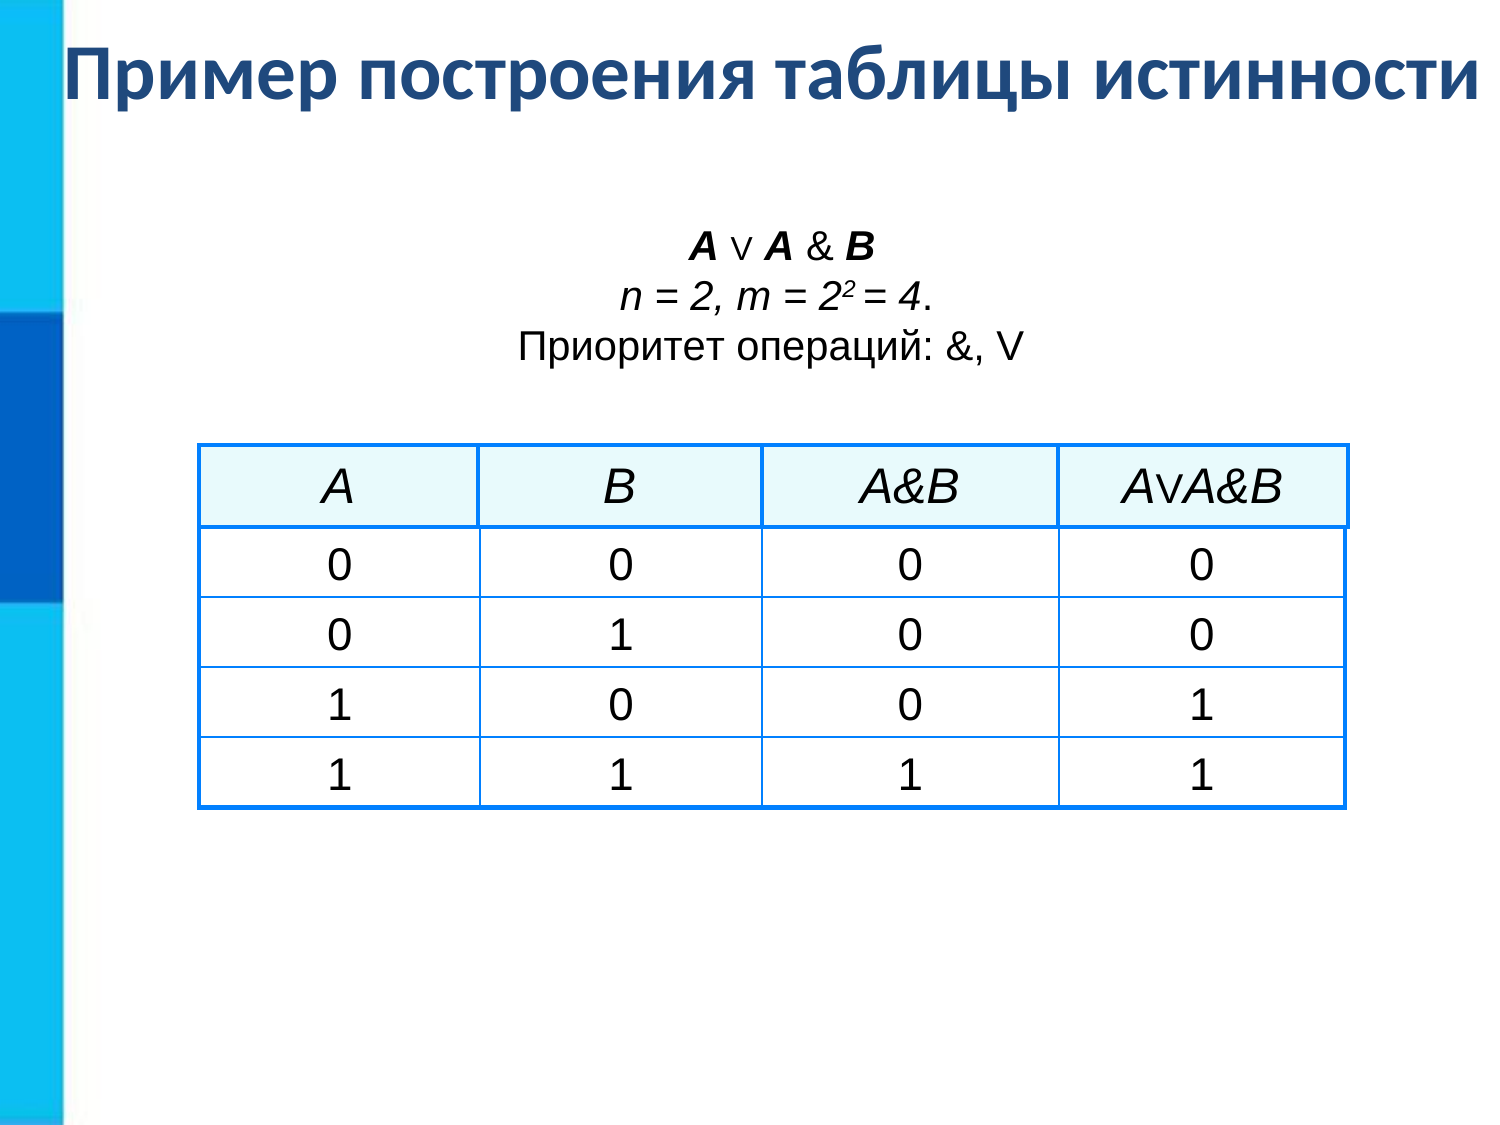

Пример построения таблицы истинности
А V A & B
n = 2, m = 22 = 4.
Приоритет операций: &, V
| A | B | A&B | AVA&B |
| --- | --- | --- | --- |
| 0 | 0 | 0 | 0 |
| --- | --- | --- | --- |
| 0 | 1 | 0 | 0 |
| 1 | 0 | 0 | 1 |
| 1 | 1 | 1 | 1 |